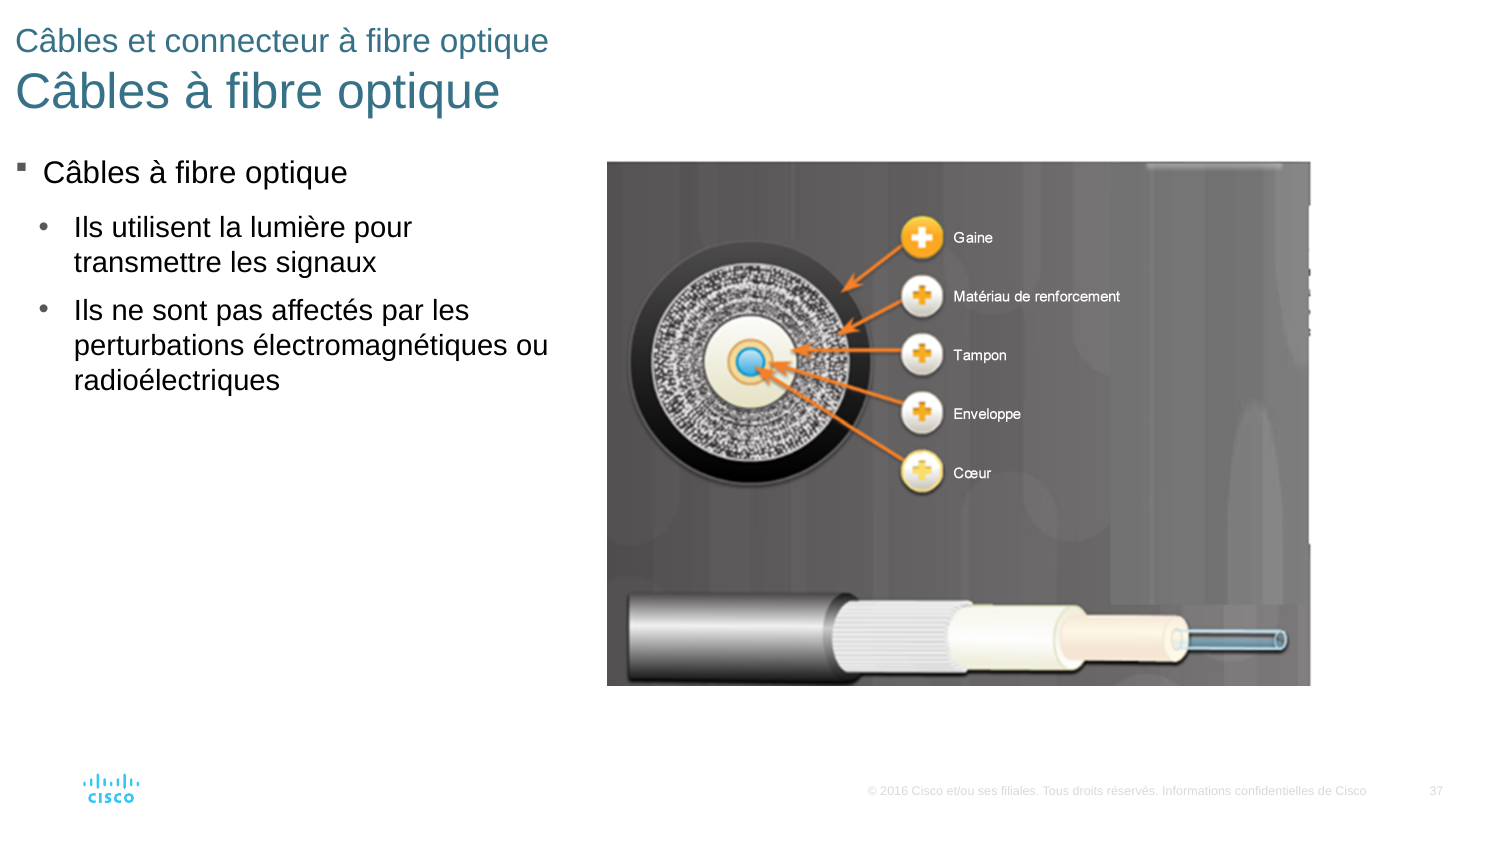

# Câbles et connecteur à fibre optique Câbles à fibre optique
Câbles à fibre optique
Ils utilisent la lumière pour transmettre les signaux
Ils ne sont pas affectés par les perturbations électromagnétiques ou radioélectriques